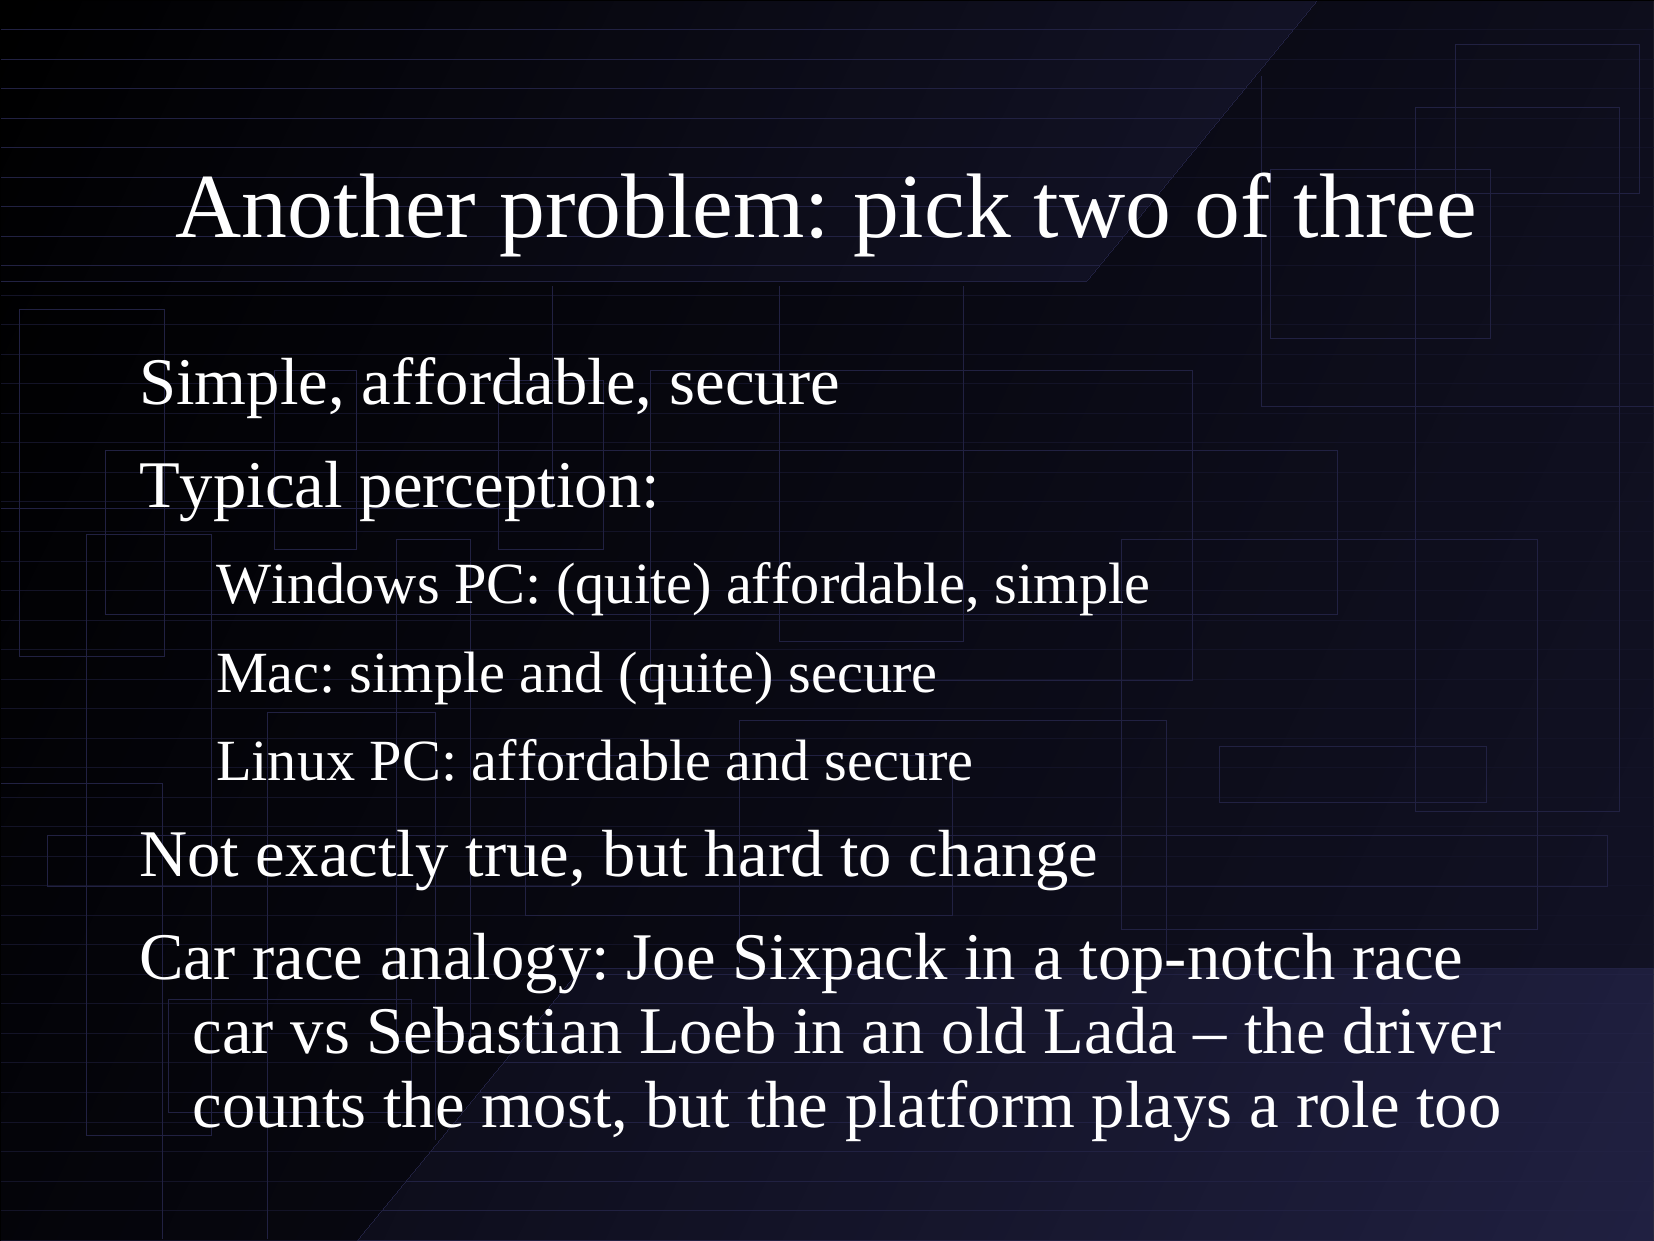

# Another problem: pick two of three
Simple, affordable, secure
Typical perception:
Windows PC: (quite) affordable, simple
Mac: simple and (quite) secure
Linux PC: affordable and secure
Not exactly true, but hard to change
Car race analogy: Joe Sixpack in a top-notch race car vs Sebastian Loeb in an old Lada – the driver counts the most, but the platform plays a role too